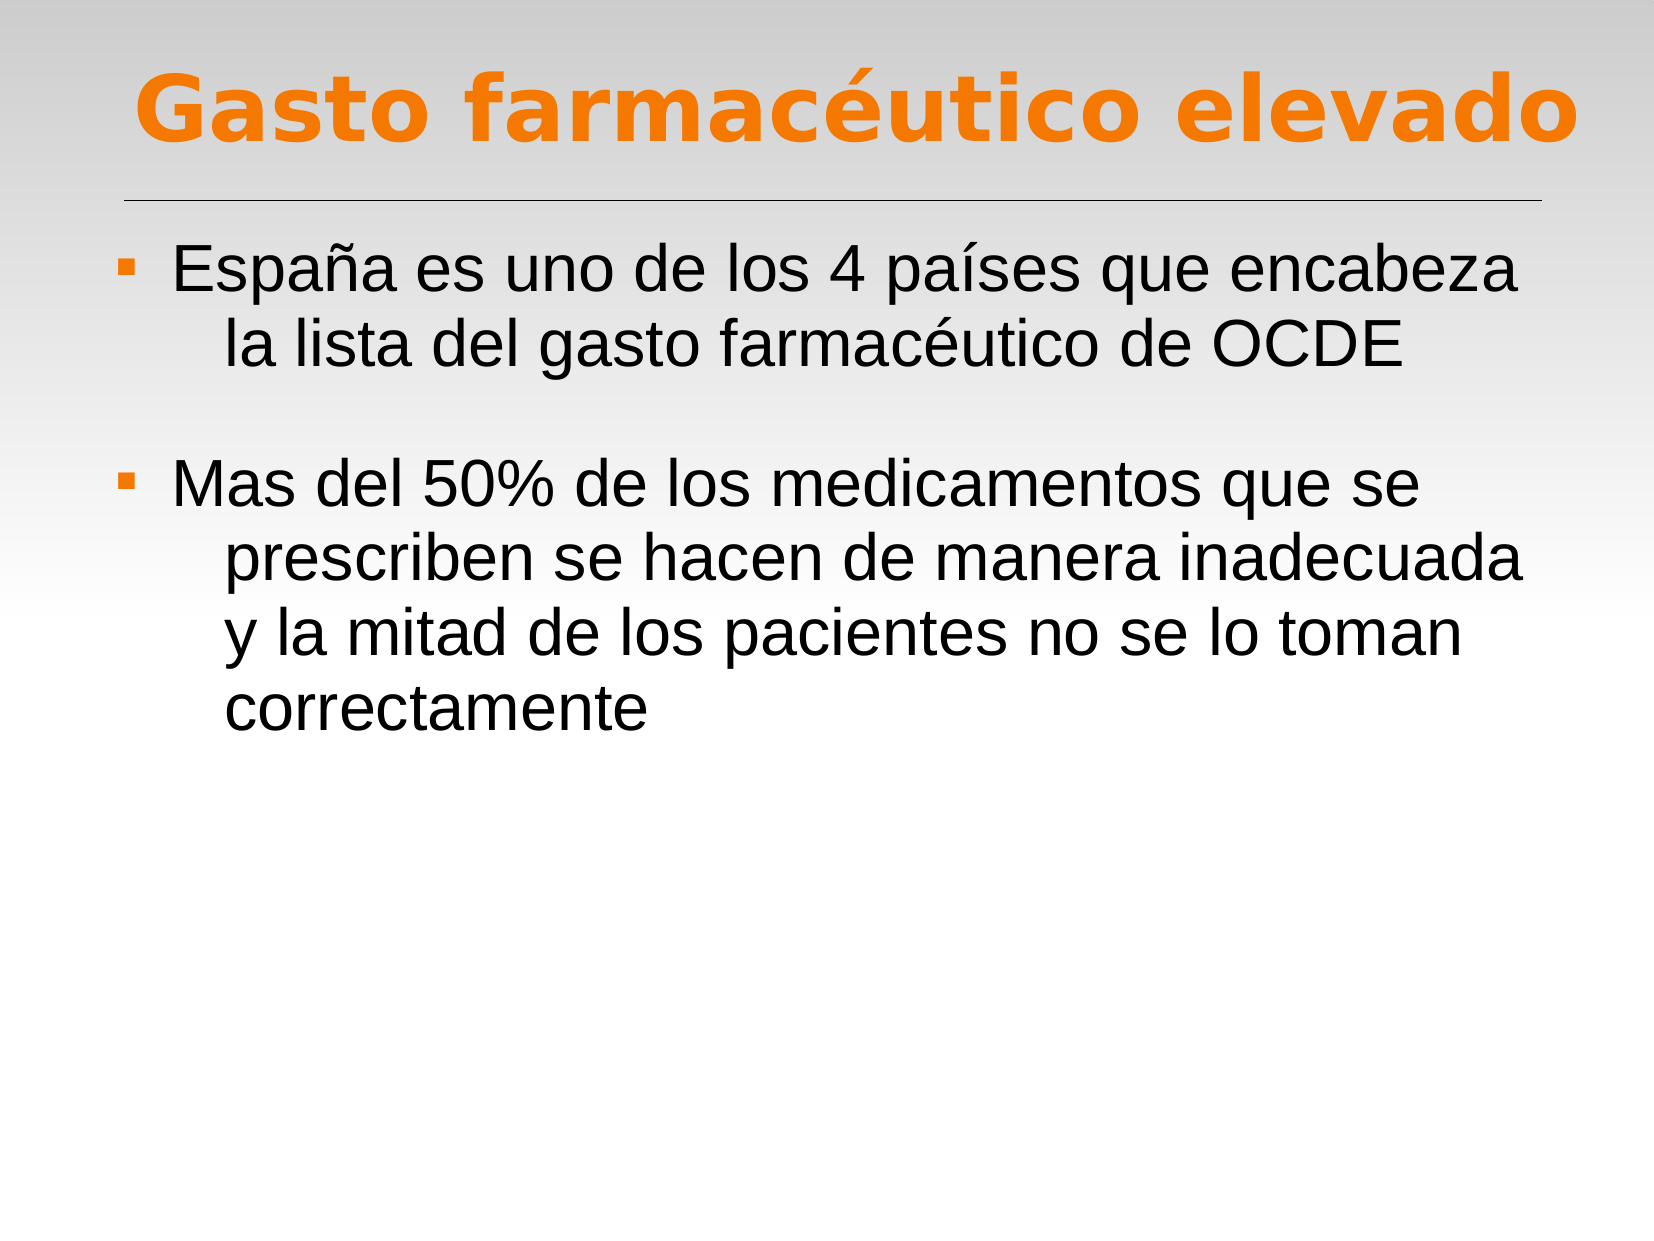

# Gasto farmacéutico elevado
España es uno de los 4 países que encabeza la lista del gasto farmacéutico de OCDE
Mas del 50% de los medicamentos que se prescriben se hacen de manera inadecuada y la mitad de los pacientes no se lo toman correctamente